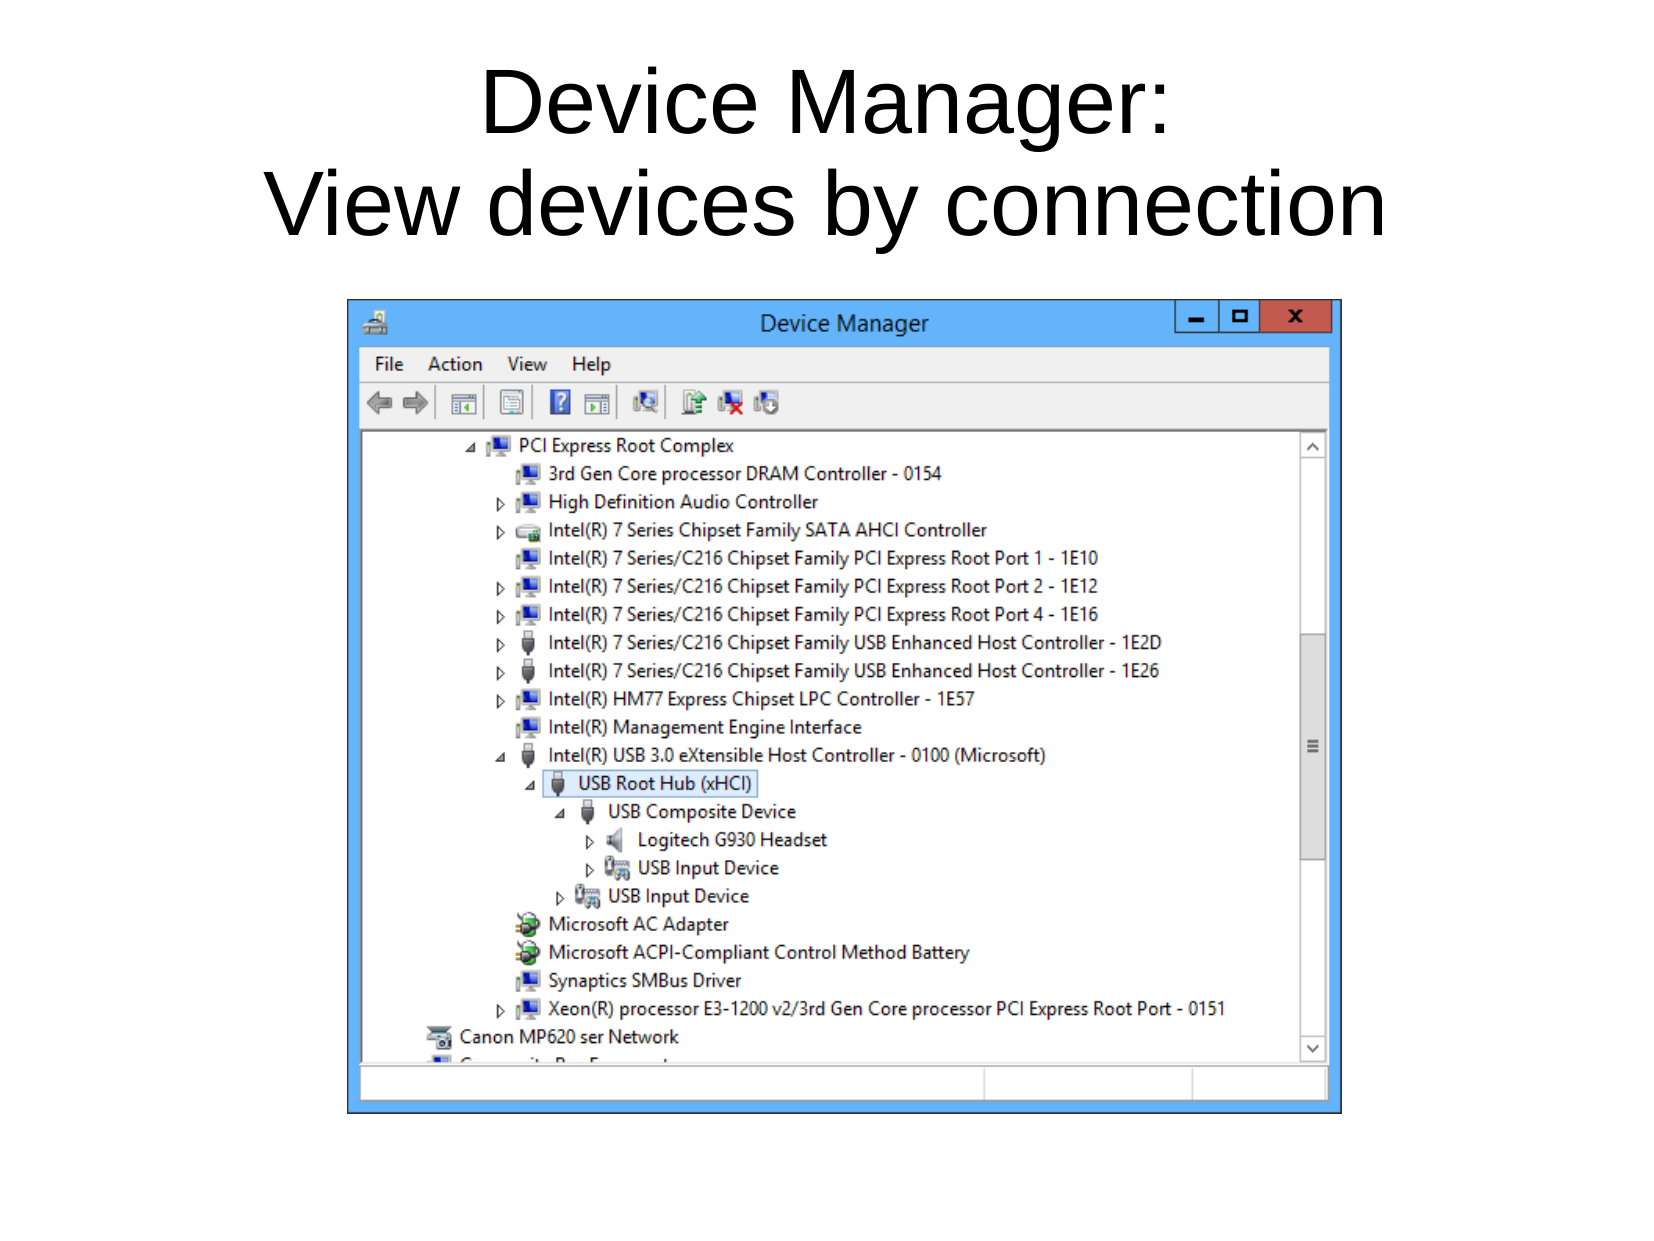

# Device Manager: View devices by connection